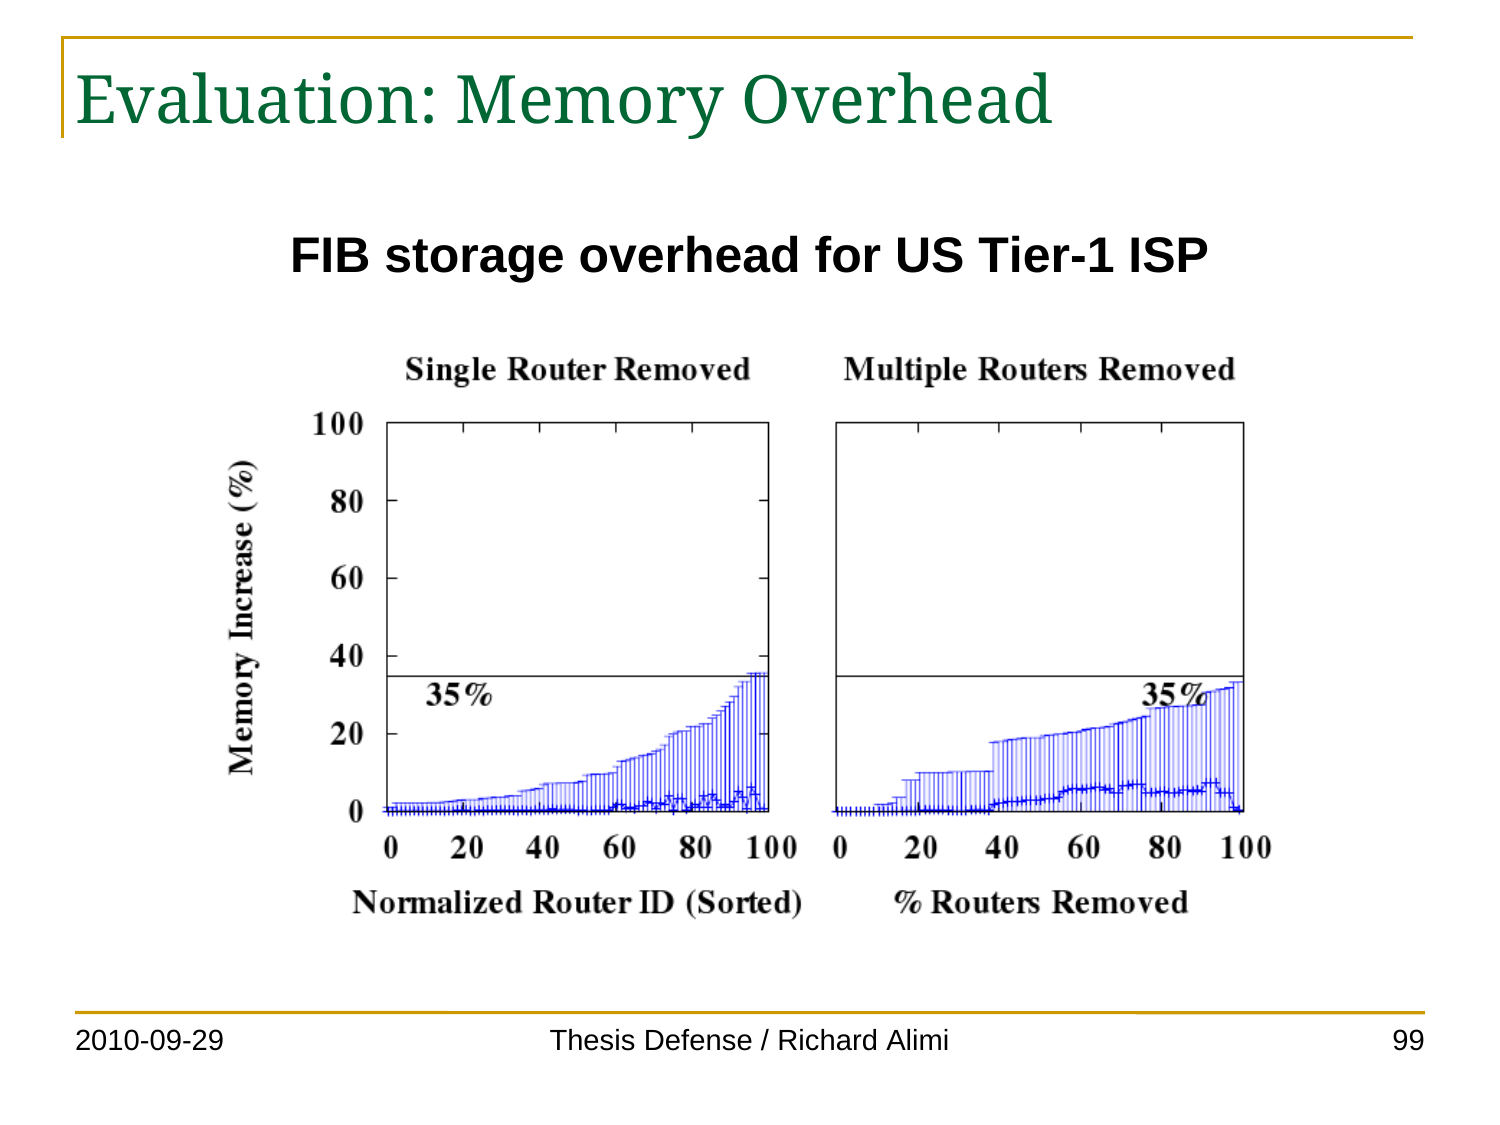

# Evaluation: Memory Overhead
FIB storage overhead for US Tier-1 ISP
2010-09-29
Thesis Defense / Richard Alimi
99